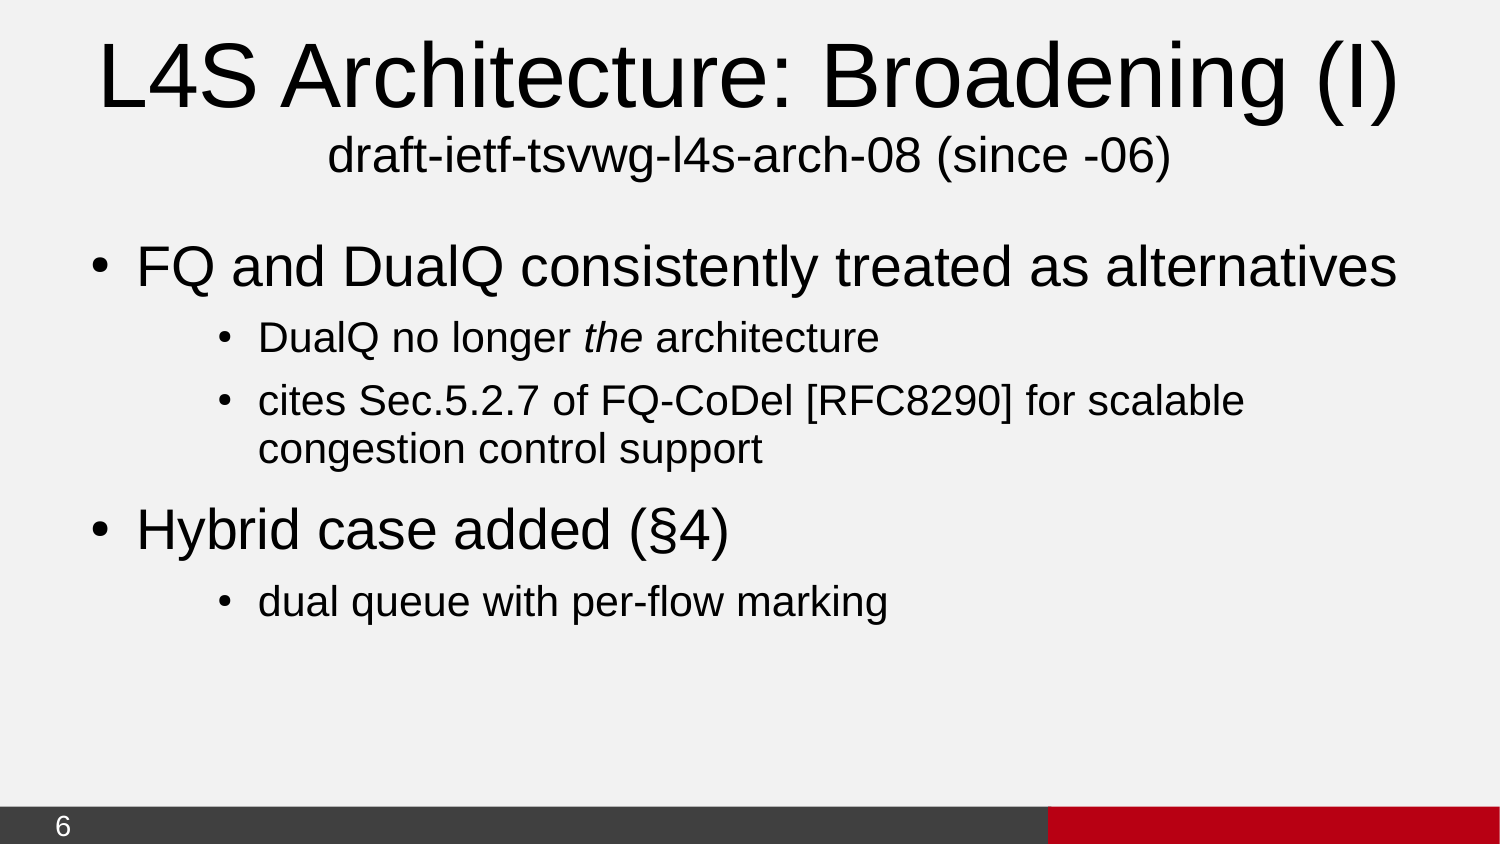

# L4S Architecture: Broadening (I) draft-ietf-tsvwg-l4s-arch-08 (since -06)
FQ and DualQ consistently treated as alternatives
DualQ no longer the architecture
cites Sec.5.2.7 of FQ-CoDel [RFC8290] for scalable congestion control support
Hybrid case added (§4)
dual queue with per-flow marking
6